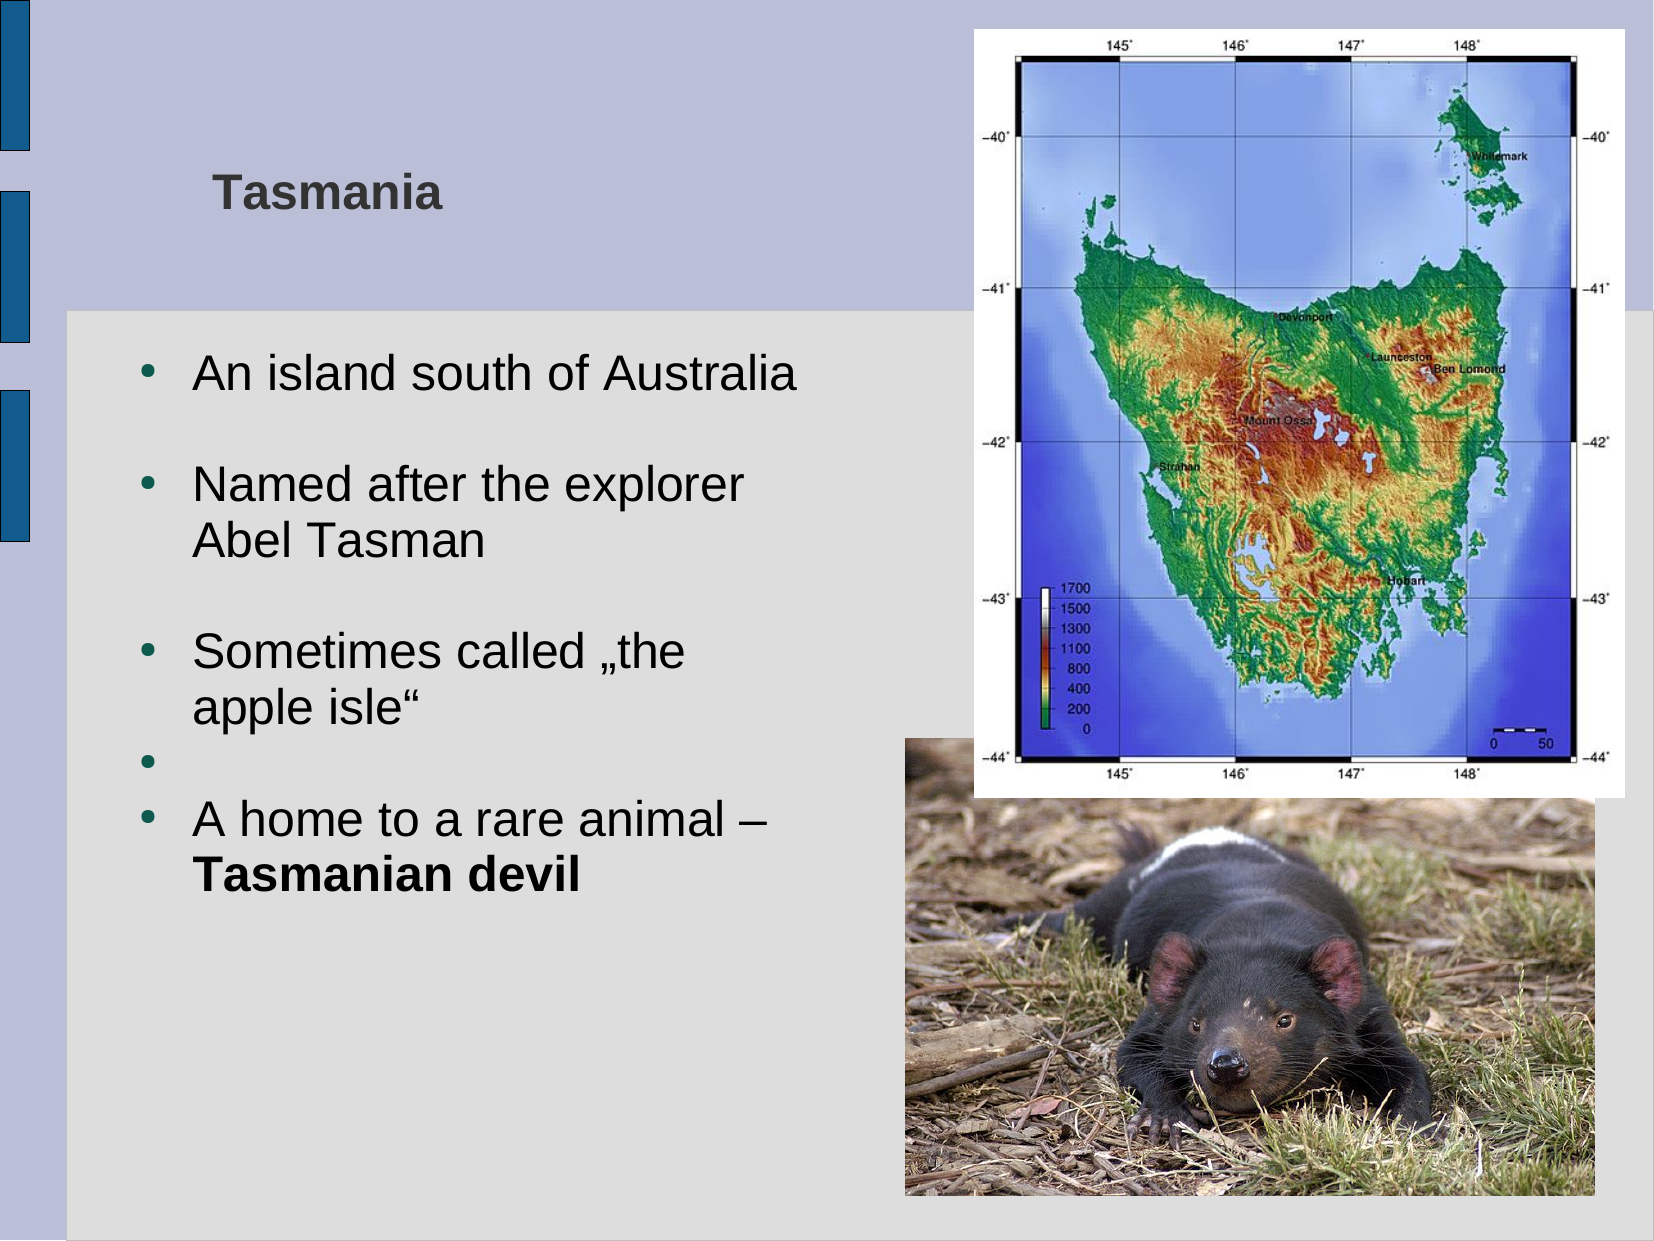

# Tasmania
An island south of Australia
Named after the explorer Abel Tasman
Sometimes called „the apple isle“
A home to a rare animal – Tasmanian devil